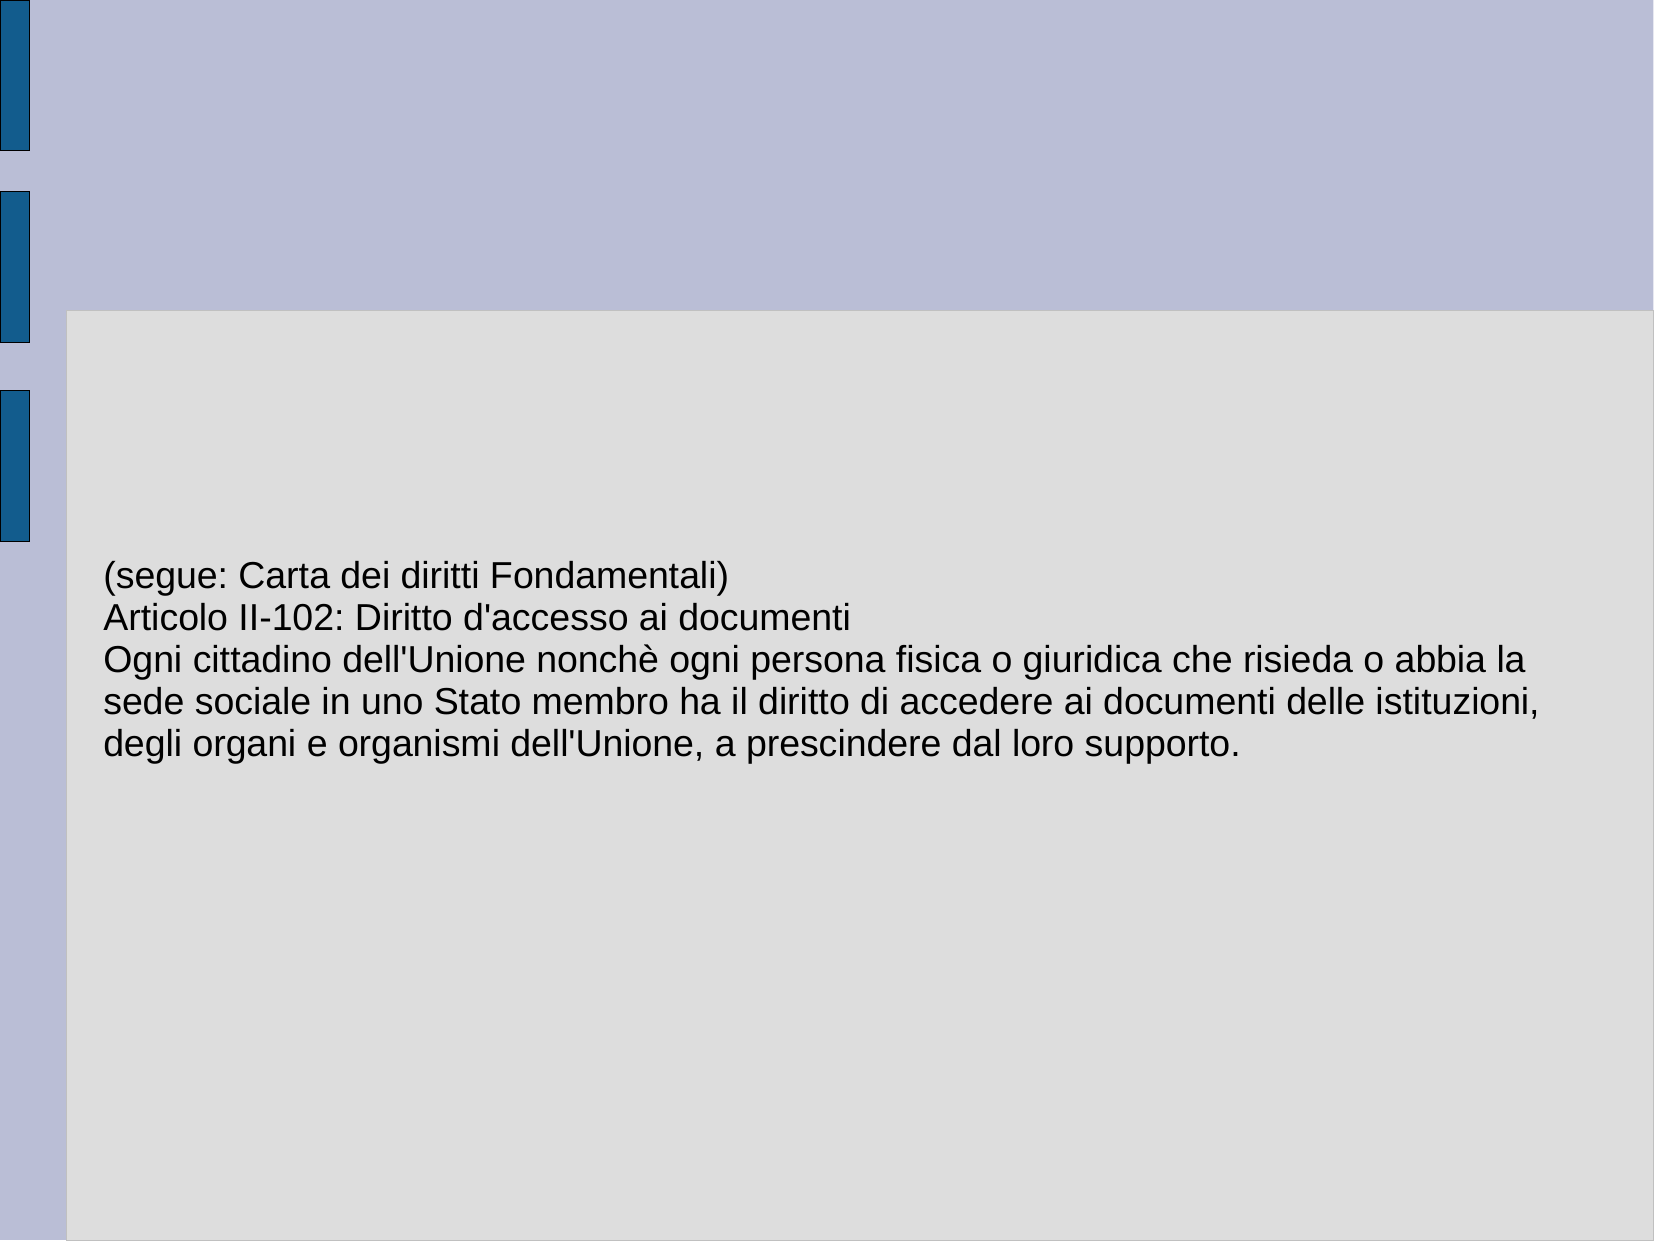

(segue: Carta dei diritti Fondamentali)
Articolo II-102: Diritto d'accesso ai documenti
Ogni cittadino dell'Unione nonchè ogni persona fisica o giuridica che risieda o abbia la sede sociale in uno Stato membro ha il diritto di accedere ai documenti delle istituzioni, degli organi e organismi dell'Unione, a prescindere dal loro supporto.